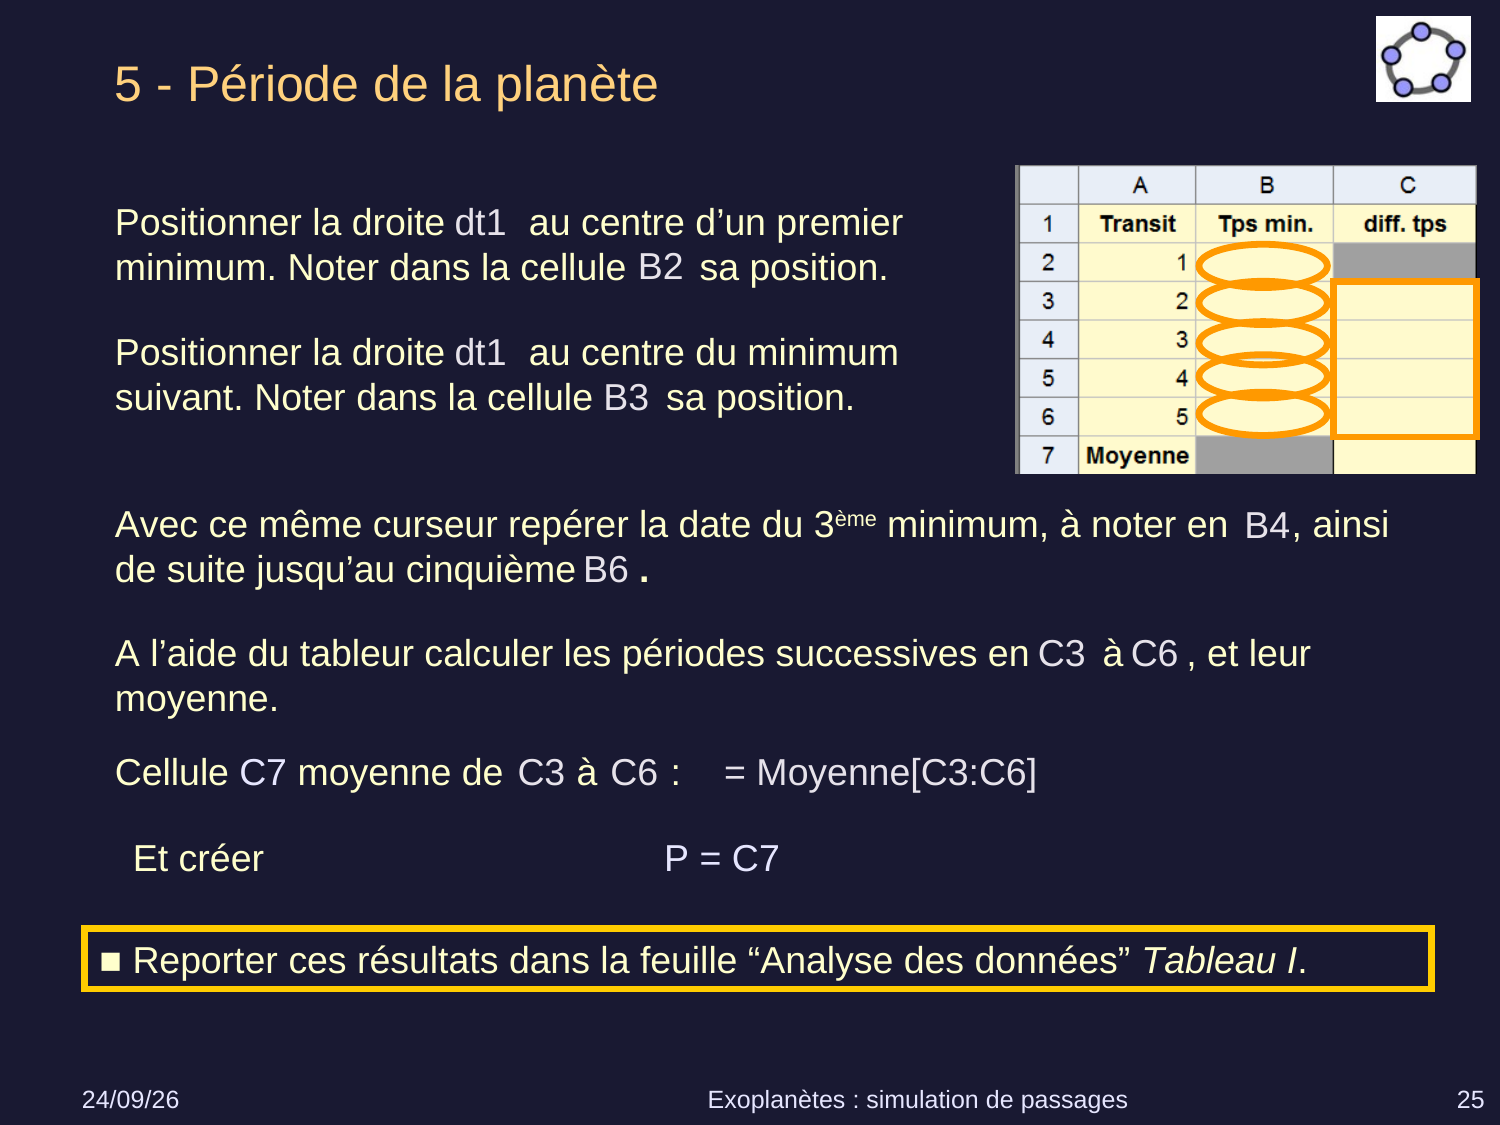

5 - Période de la planète
Positionner la droite au centre d’un premier minimum. Noter dans la cellule sa position.
dt1
B2
Positionner la droite au centre du minimum suivant. Noter dans la cellule sa position.
dt1
B3
Avec ce même curseur repérer la date du 3ème minimum, à noter en , ainsi de suite jusqu’au cinquième .
B4
B6
A l’aide du tableur calculer les périodes successives en à , et leur moyenne.
C3
C6
Cellule C7 moyenne de à :
C3
C6
= Moyenne[C3:C6]
Et créer
P = C7
■ Reporter ces résultats dans la feuille “Analyse des données” Tableau I.
Exoplanètes : simulation de passages
25